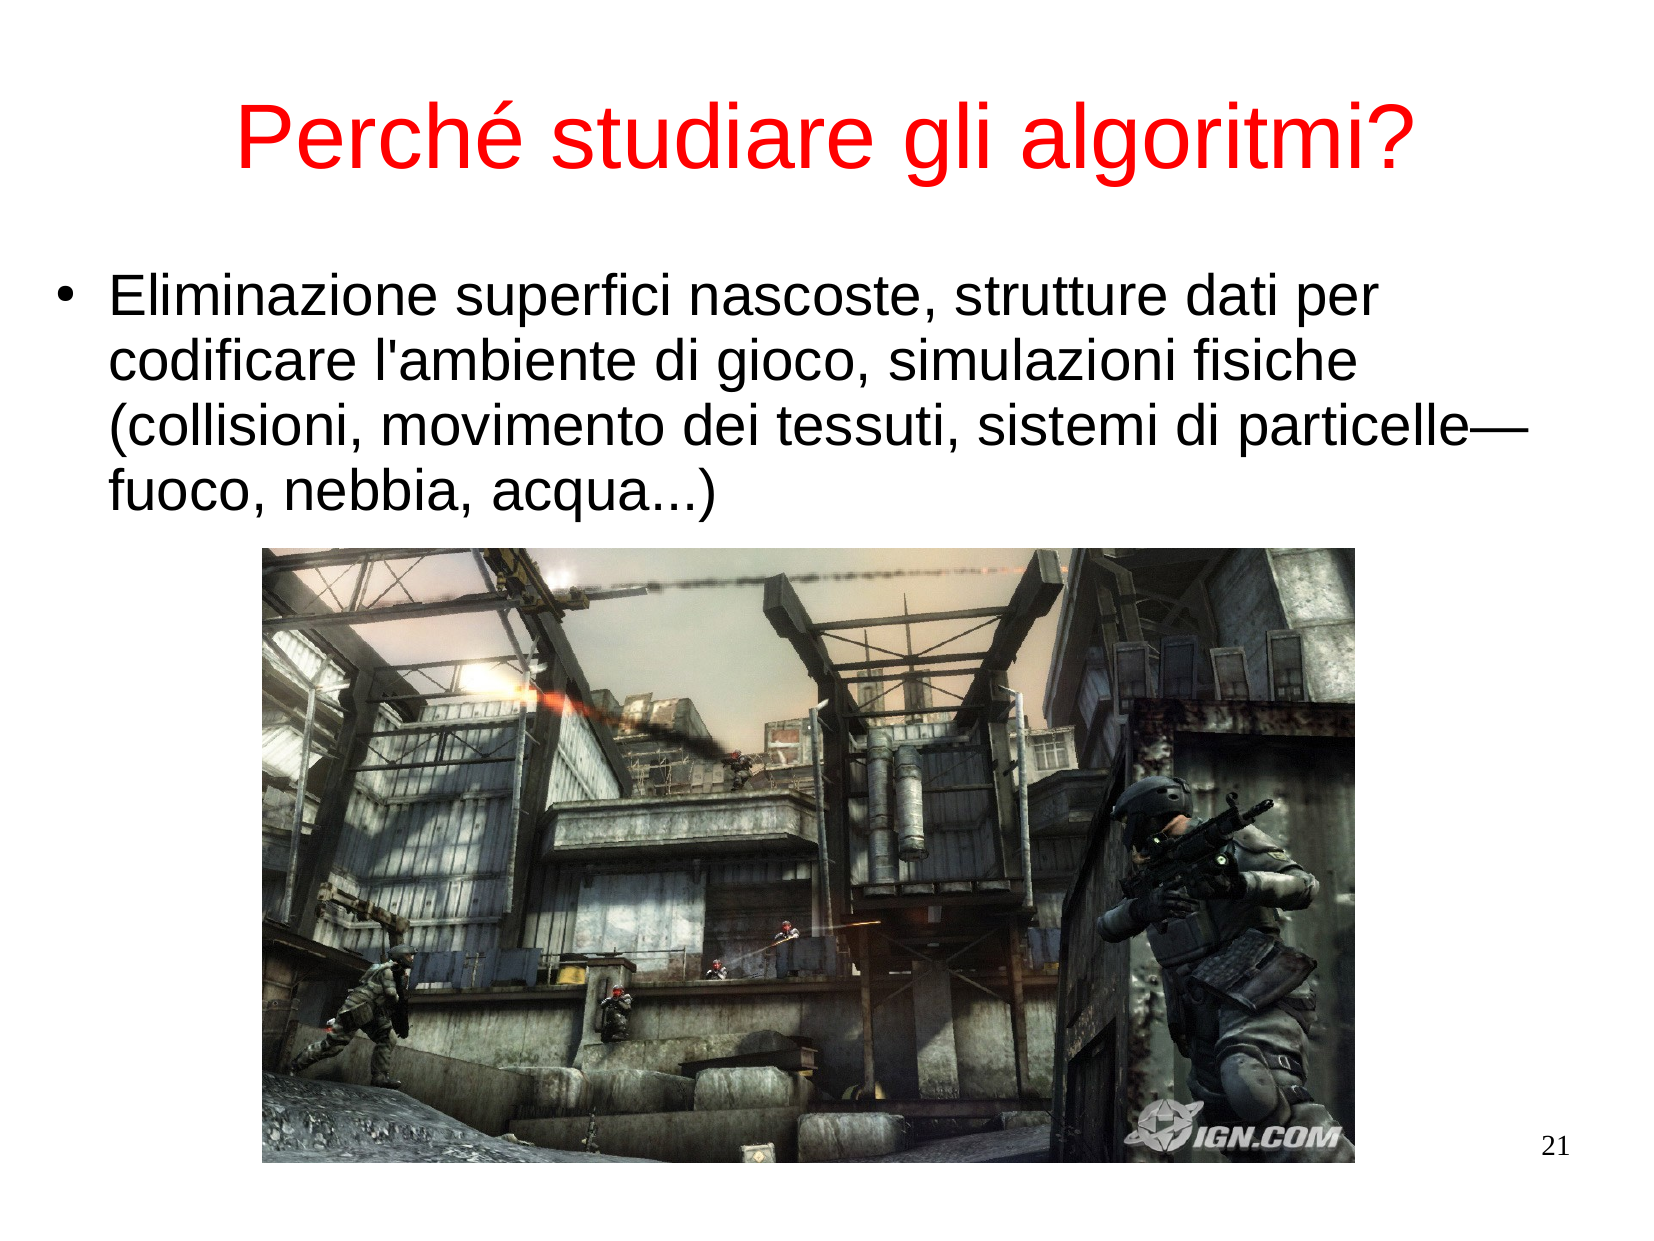

# Perché studiare gli algoritmi?
Eliminazione superfici nascoste, strutture dati per codificare l'ambiente di gioco, simulazioni fisiche (collisioni, movimento dei tessuti, sistemi di particelle—fuoco, nebbia, acqua...)
Algoritmi e Strutture Dati
21